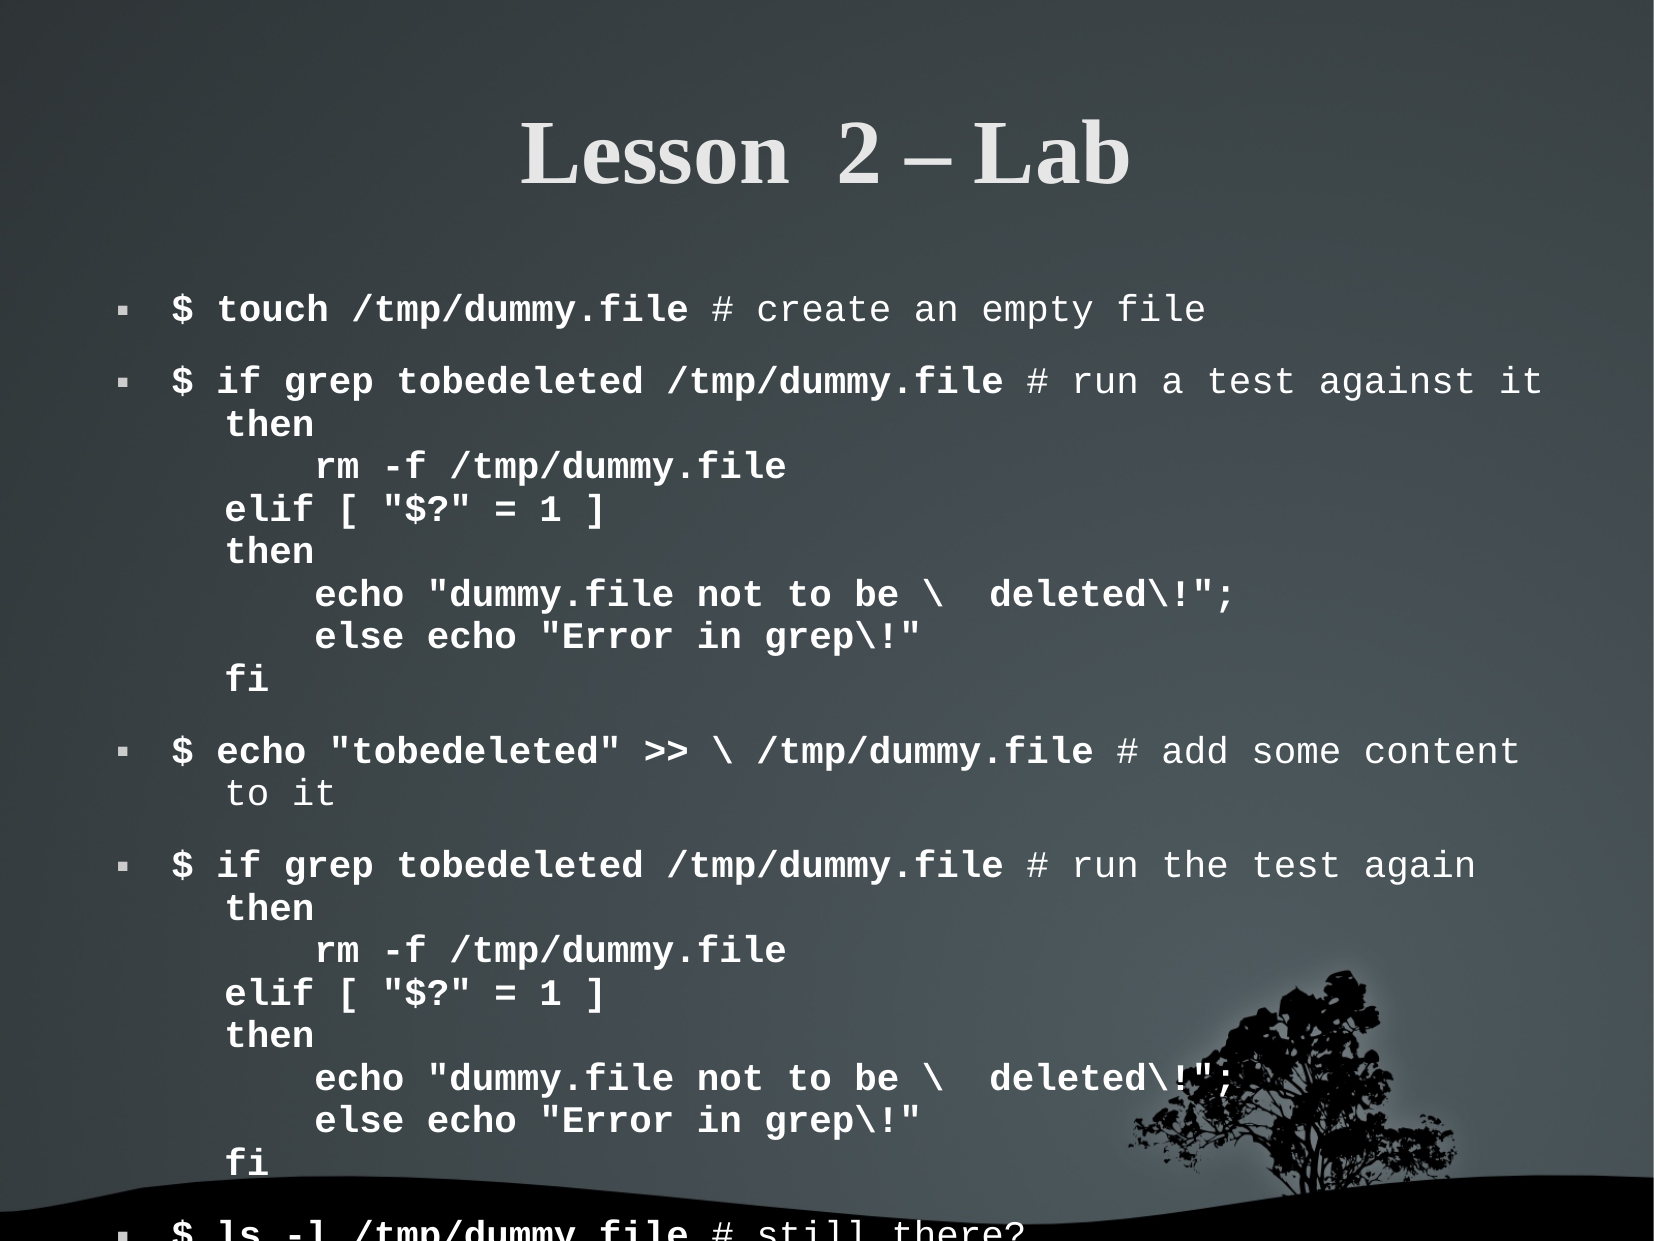

Lesson 2 – Lab
# $ touch /tmp/dummy.file # create an empty file
$ if grep tobedeleted /tmp/dummy.file # run a test against it
then
 rm -f /tmp/dummy.file
elif [ "$?" = 1 ]
then
 echo "dummy.file not to be \ deleted\!";
 else echo "Error in grep\!"
fi
$ echo "tobedeleted" >> \ /tmp/dummy.file # add some content to it
$ if grep tobedeleted /tmp/dummy.file # run the test again
then
 rm -f /tmp/dummy.file
elif [ "$?" = 1 ]
then
 echo "dummy.file not to be \ deleted\!";
 else echo "Error in grep\!"
fi
$ ls -l /tmp/dummy.file # still there?